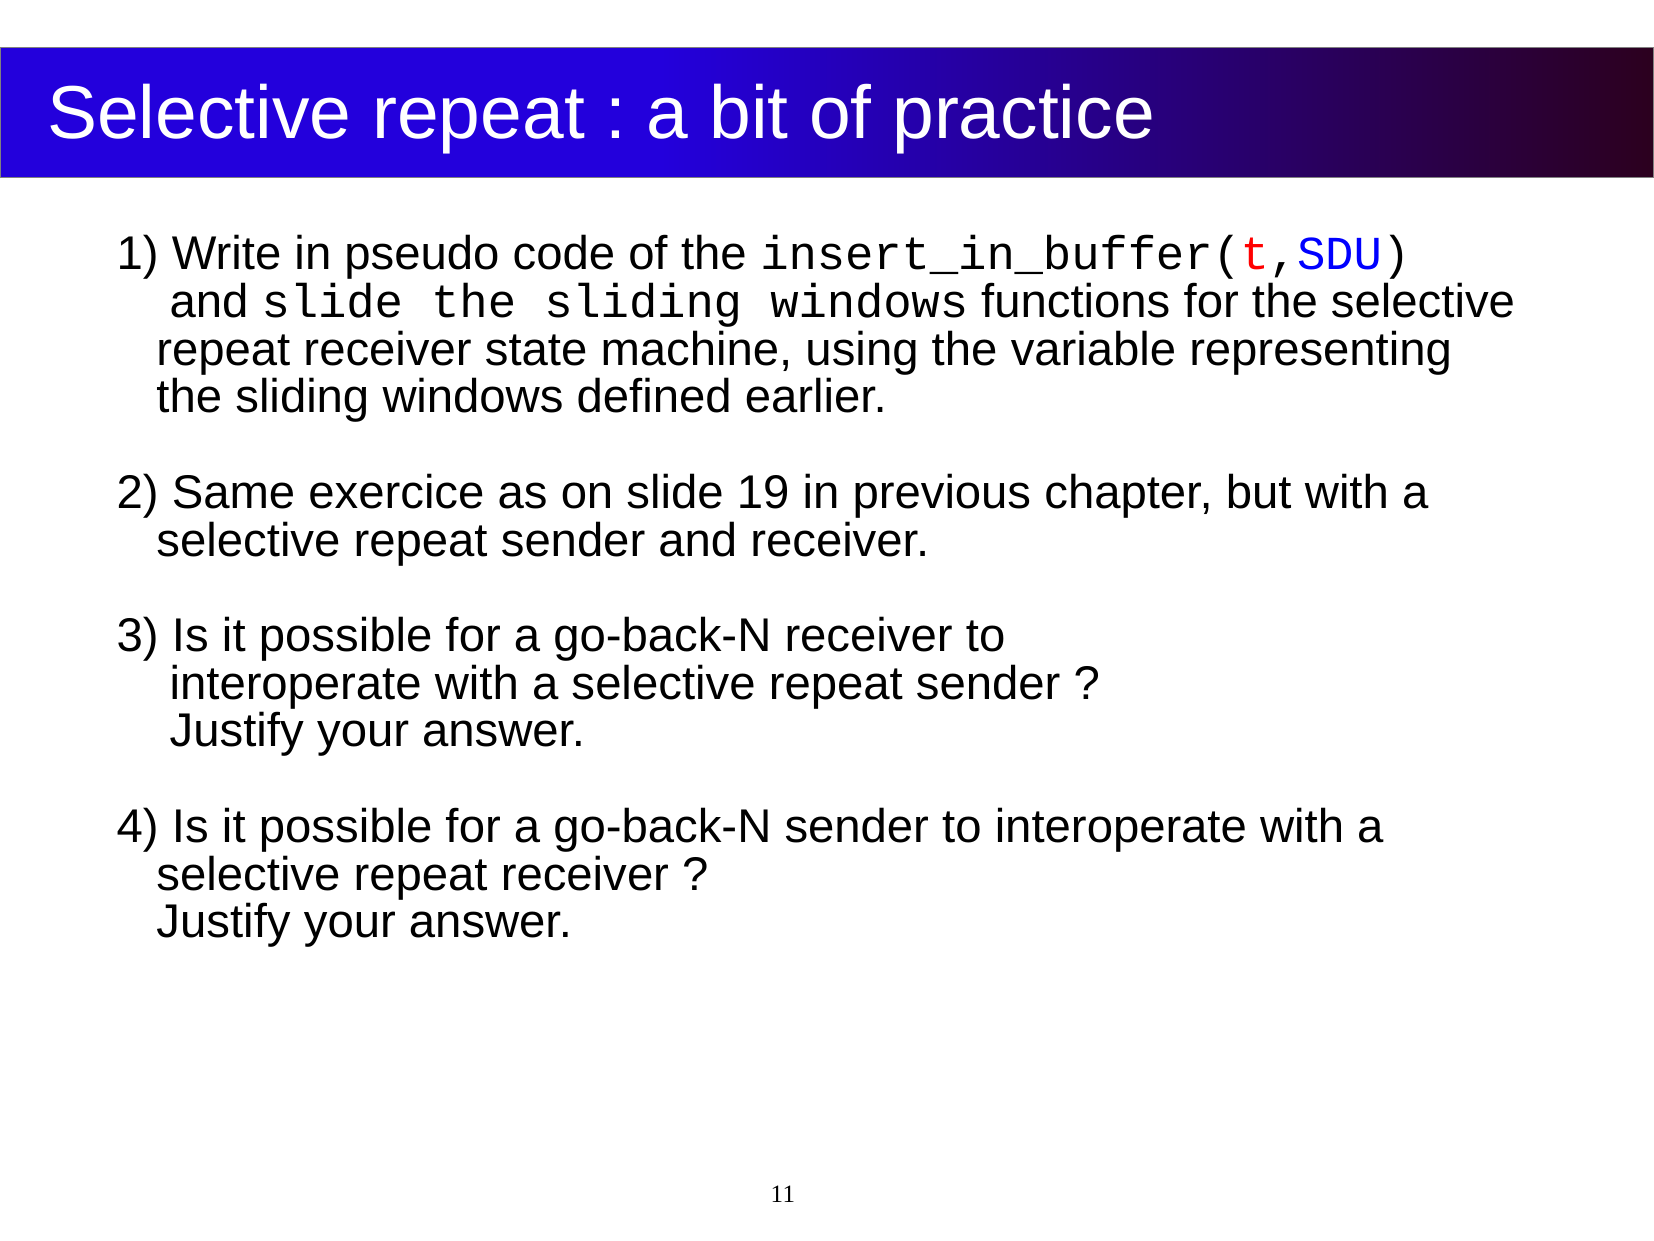

# Selective repeat : a bit of practice
1) Write in pseudo code of the insert_in_buffer(t,SDU)
 and slide the sliding windows functions for the selective repeat receiver state machine, using the variable representing the sliding windows defined earlier.
2) Same exercice as on slide 19 in previous chapter, but with a selective repeat sender and receiver.
3) Is it possible for a go-back-N receiver to
 interoperate with a selective repeat sender ?
 Justify your answer.
4) Is it possible for a go-back-N sender to interoperate with a selective repeat receiver ?
 Justify your answer.